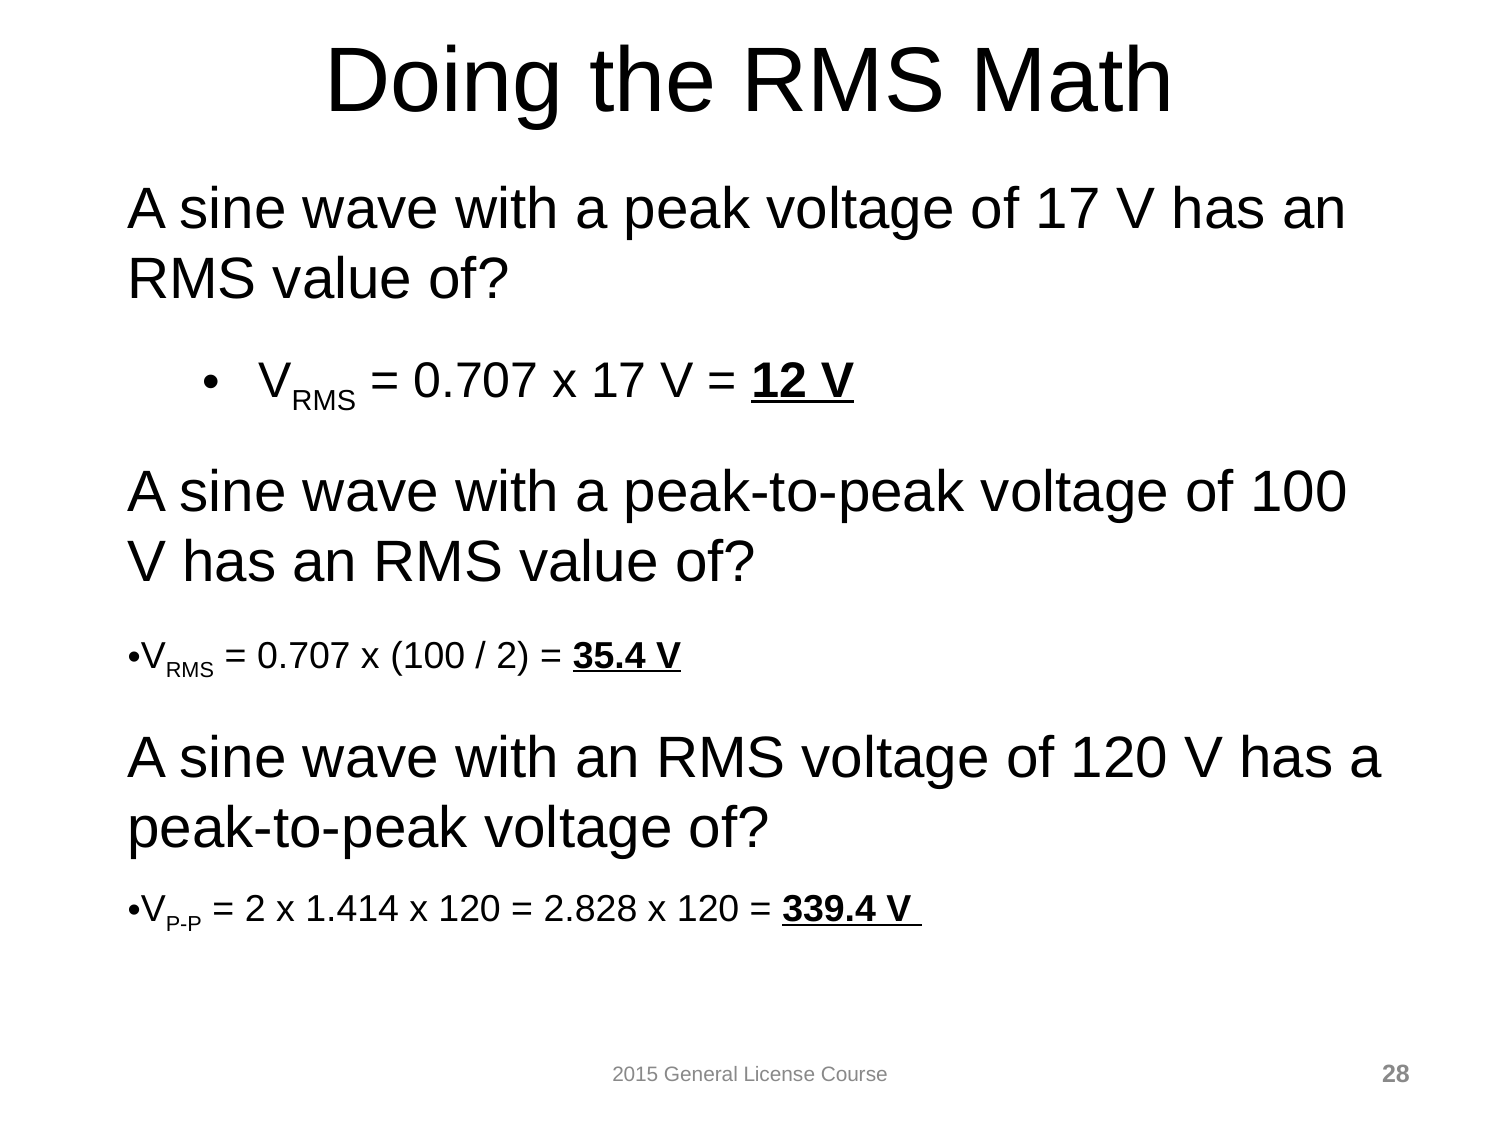

Doing the RMS Math
A sine wave with a peak voltage of 17 V has an RMS value of?
VRMS = 0.707 x 17 V = 12 V
A sine wave with a peak-to-peak voltage of 100 V has an RMS value of?
VRMS = 0.707 x (100 / 2) = 35.4 V
A sine wave with an RMS voltage of 120 V has a peak-to-peak voltage of?
VP-P = 2 x 1.414 x 120 = 2.828 x 120 = 339.4 V
2015 General License Course